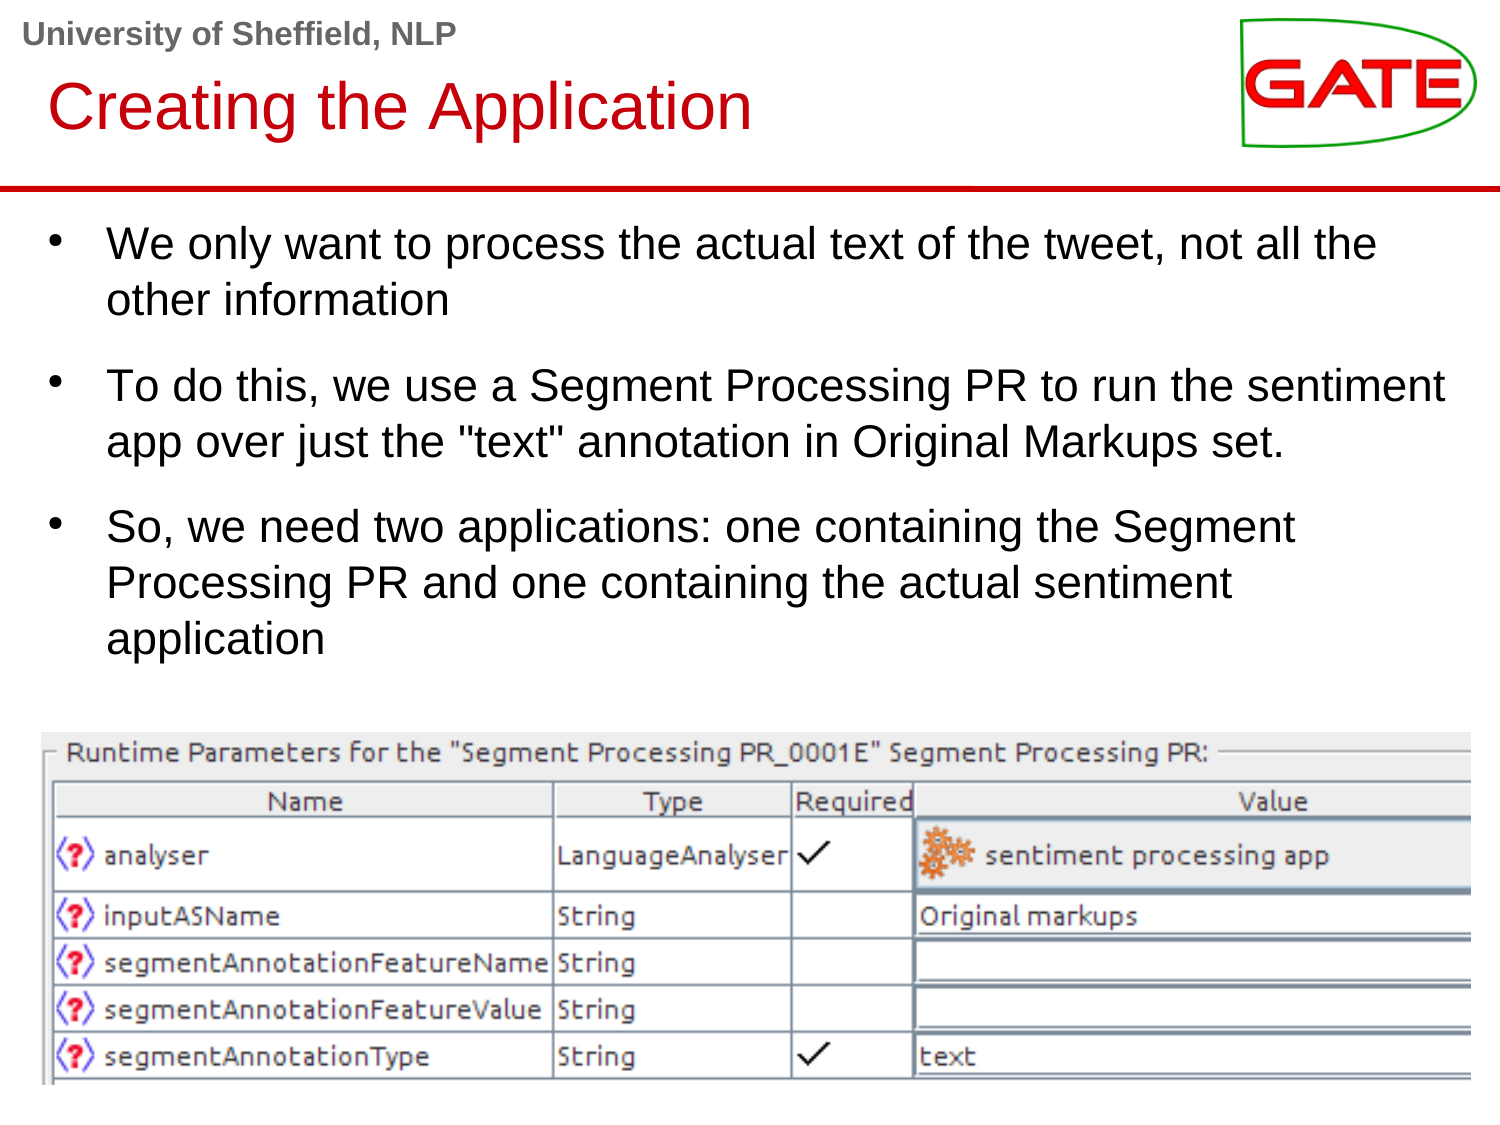

# Creating the Application
We only want to process the actual text of the tweet, not all the other information
To do this, we use a Segment Processing PR to run the sentiment app over just the "text" annotation in Original Markups set.
So, we need two applications: one containing the Segment Processing PR and one containing the actual sentiment application